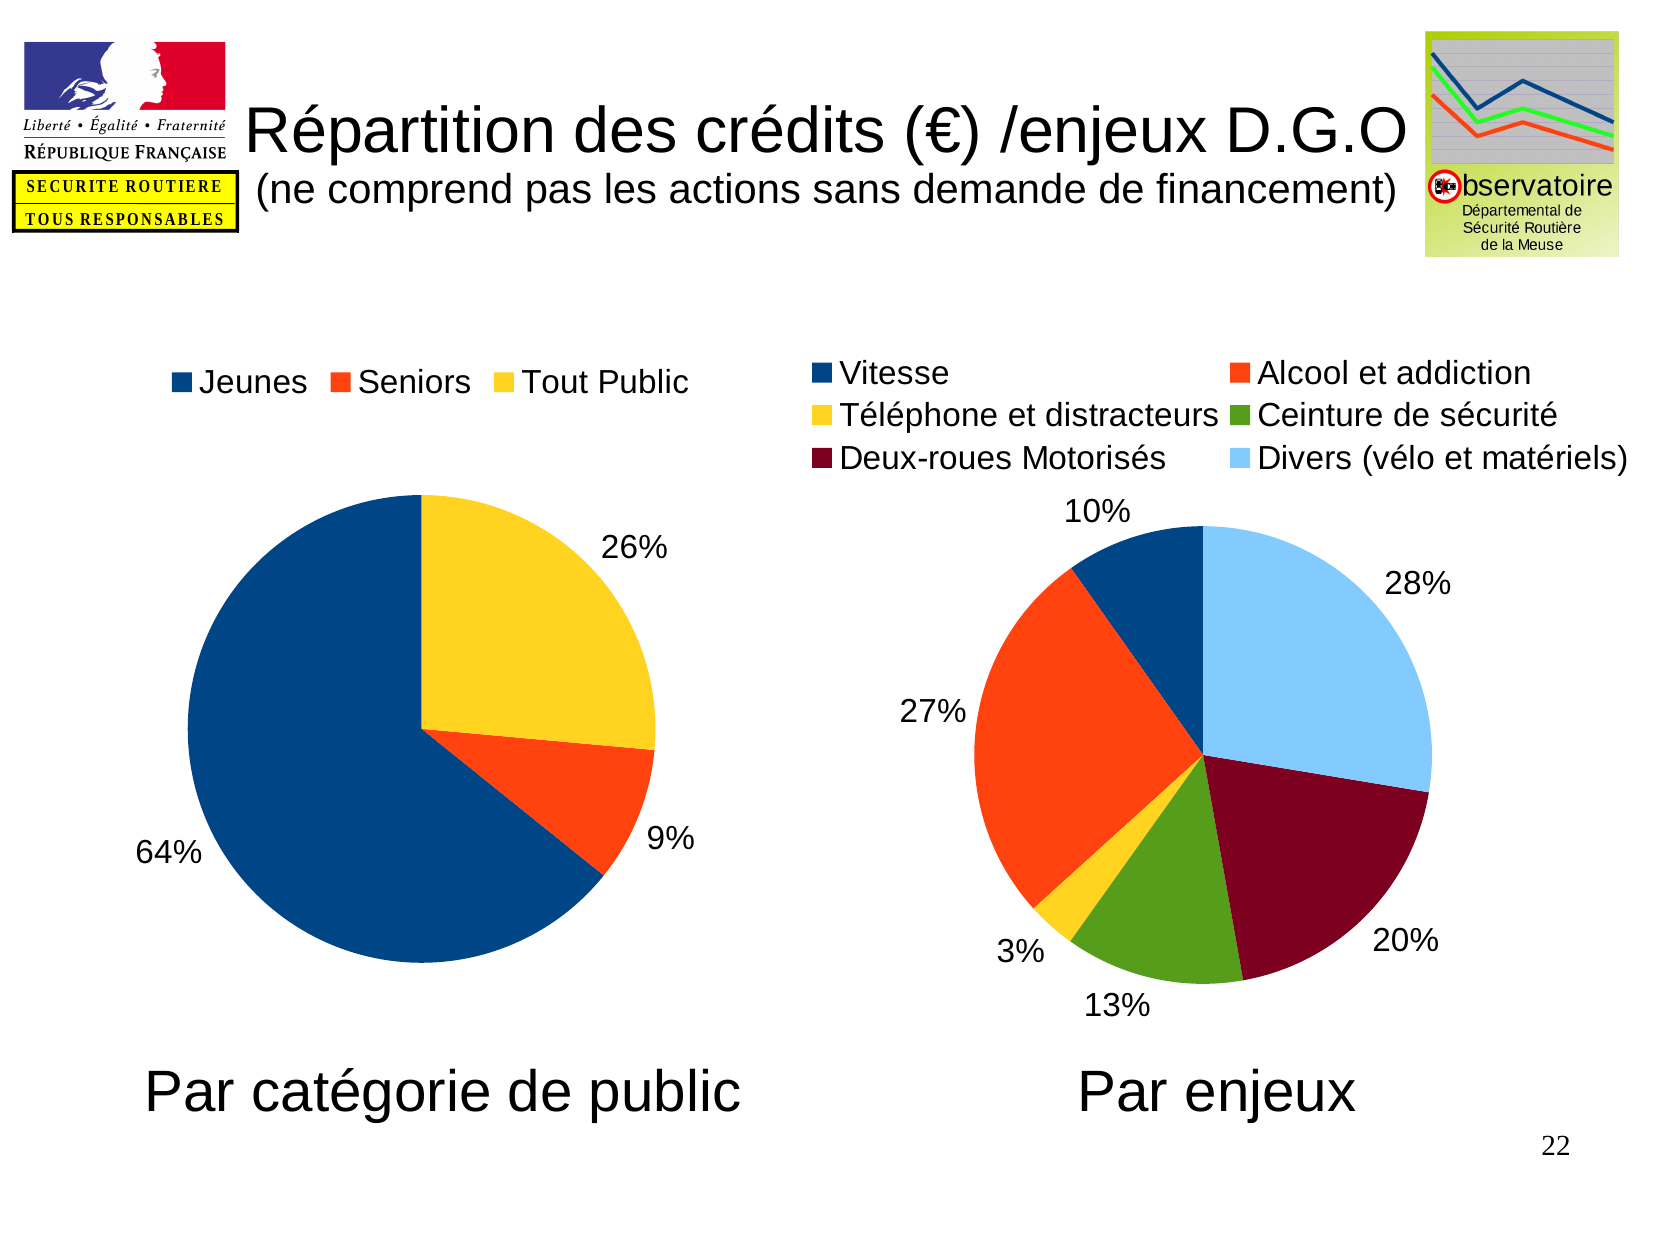

# Répartition des crédits (€) /enjeux D.G.O (ne comprend pas les actions sans demande de financement)
### Chart
| Category | 1 colonne |
|---|---|
| Jeunes | 16507.0 |
| Seniors | 2400.0 |
| Tout Public | 6797.0 |
### Chart
| Category | 1 colonne |
|---|---|
| Vitesse | 2270.0 |
| Alcool et addiction | 6240.0 |
| Téléphone et distracteurs | 795.0 |
| Ceinture de sécurité | 2935.0 |
| Deux-roues Motorisés | 4540.0 |
| Divers (vélo et matériels) | 6400.0 |Par catégorie de public
Par enjeux
22